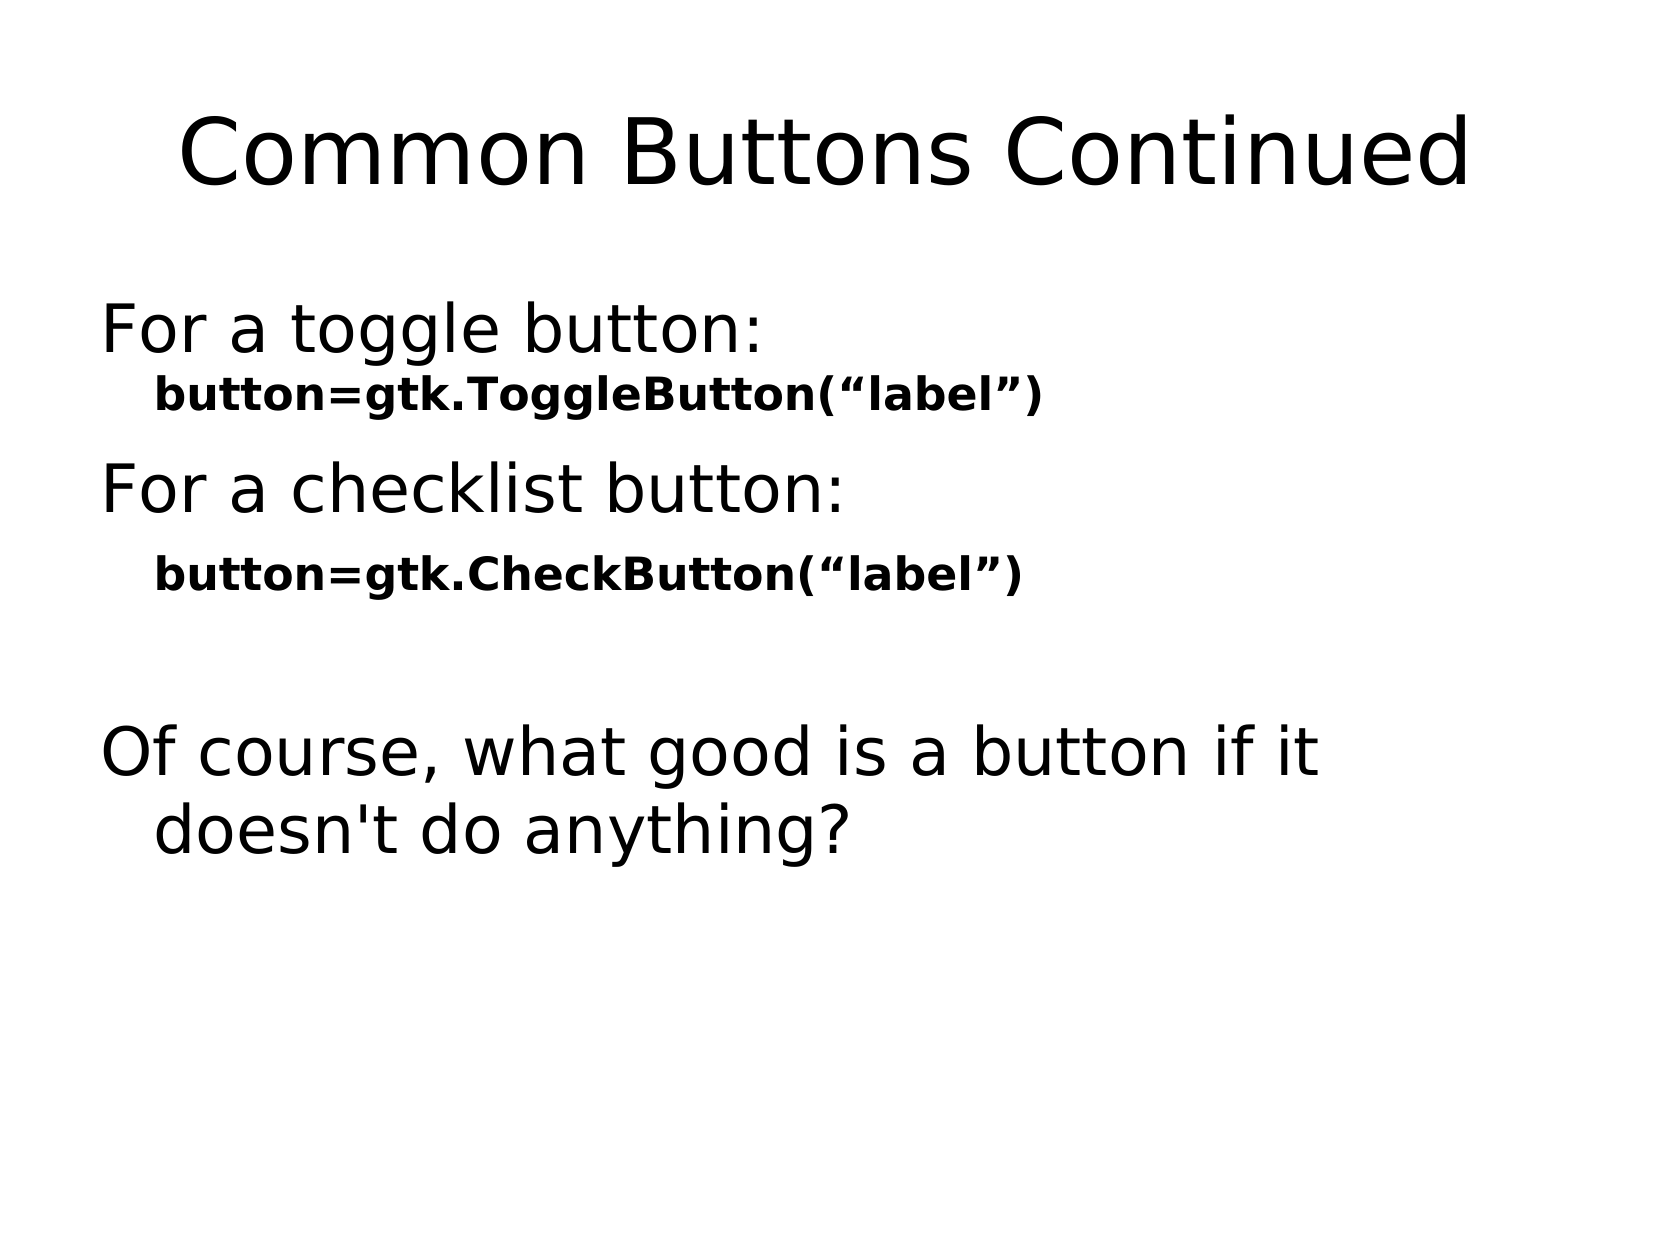

# Common Buttons Continued
For a toggle button: button=gtk.ToggleButton(“label”)
For a checklist button: button=gtk.CheckButton(“label”)
Of course, what good is a button if it doesn't do anything?